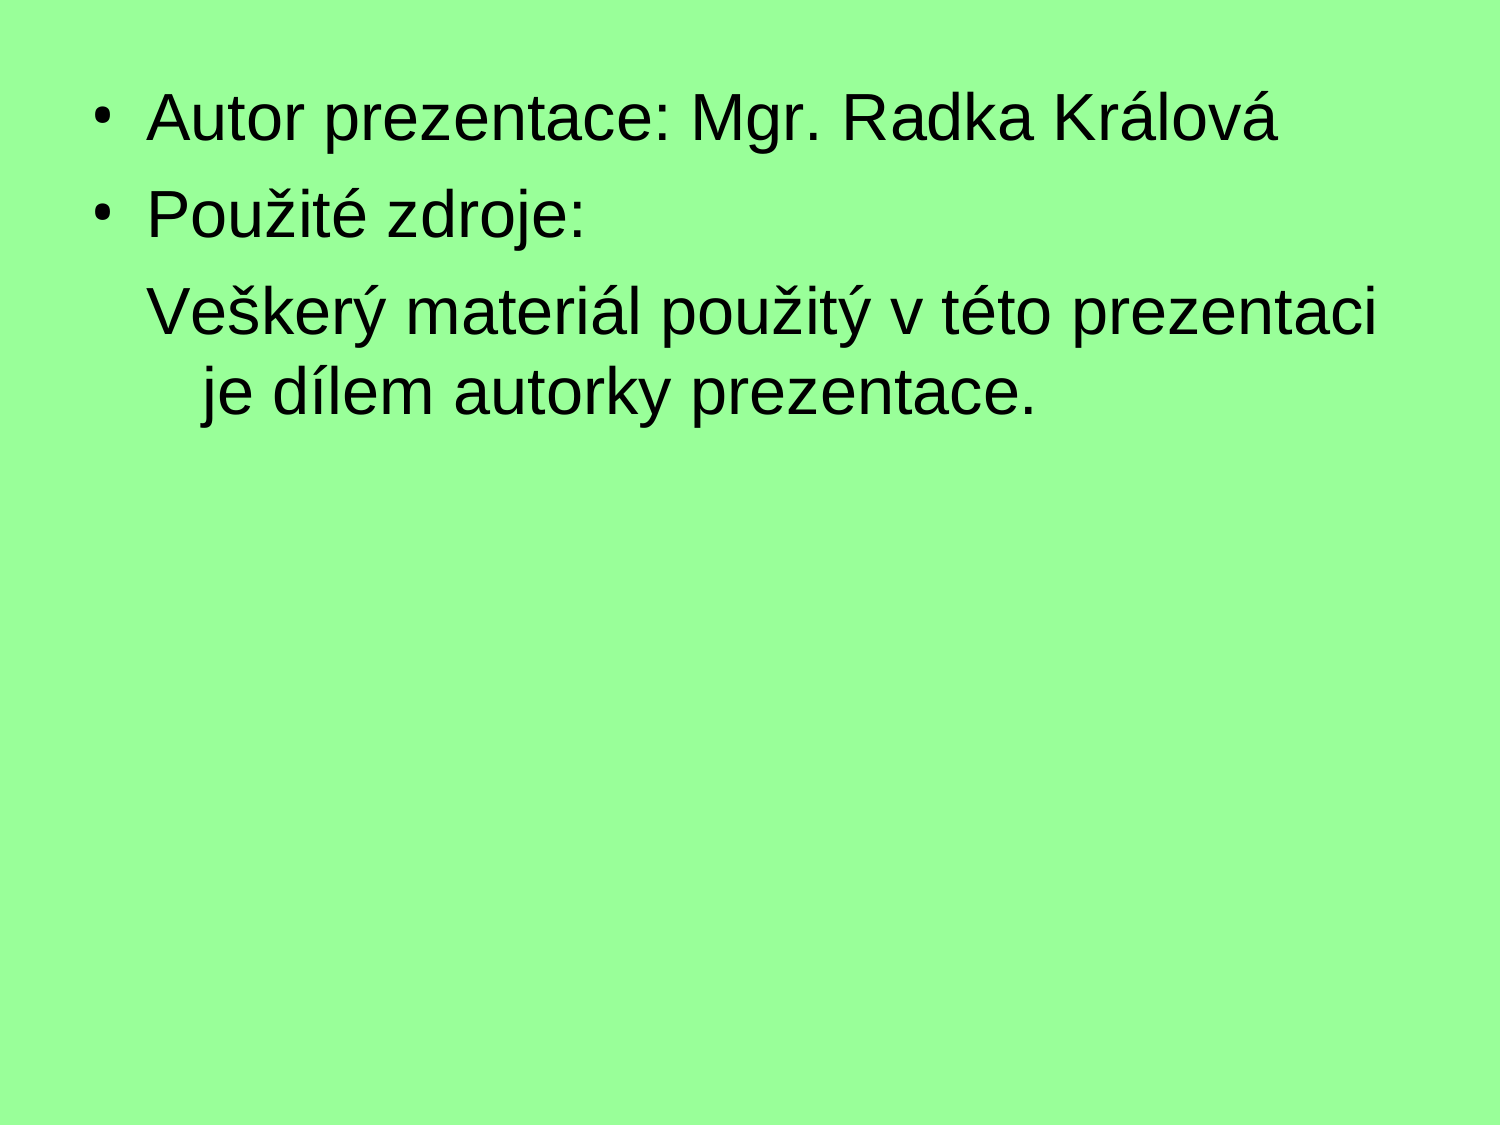

#
Autor prezentace: Mgr. Radka Králová
Použité zdroje:
Veškerý materiál použitý v této prezentaci je dílem autorky prezentace.